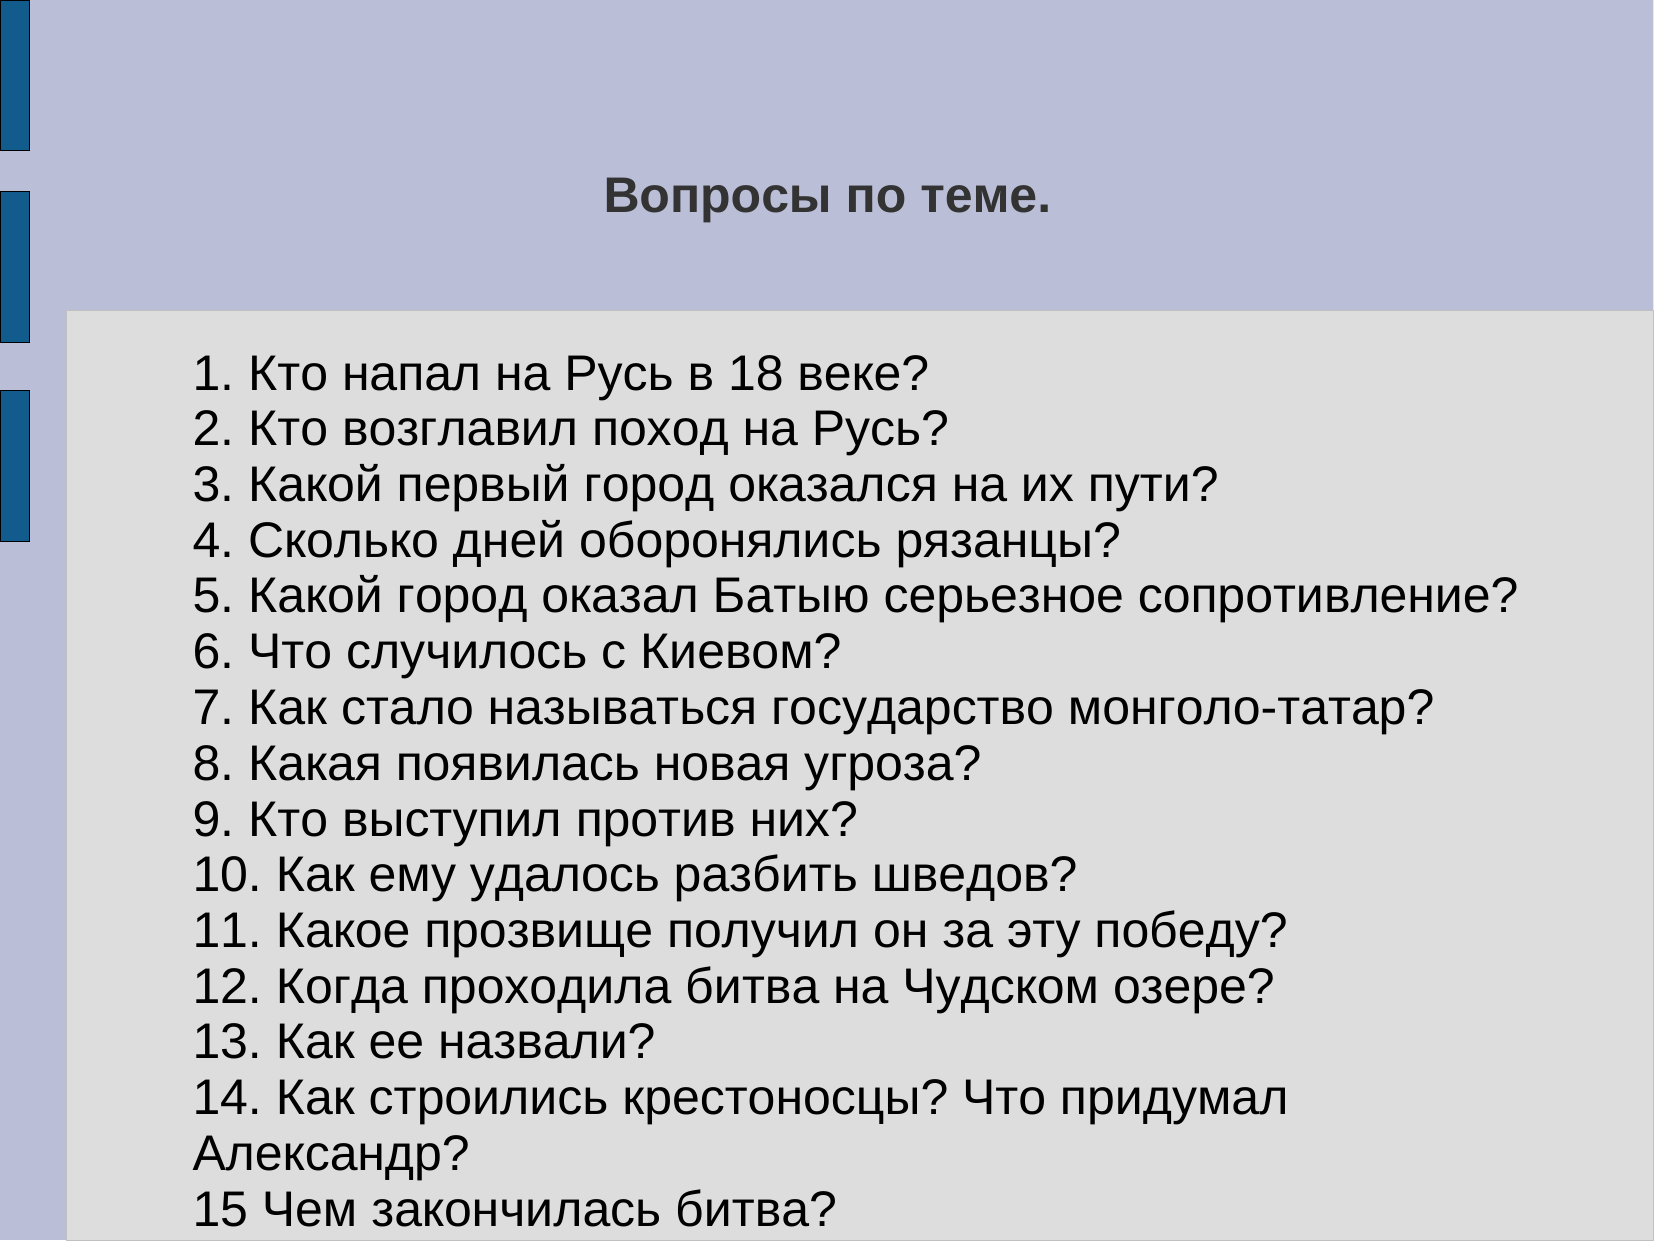

# Вопросы по теме.
1. Кто напал на Русь в 18 веке?
2. Кто возглавил поход на Русь?
3. Какой первый город оказался на их пути?
4. Сколько дней оборонялись рязанцы?
5. Какой город оказал Батыю серьезное сопротивление?
6. Что случилось с Киевом?
7. Как стало называться государство монголо-татар?
8. Какая появилась новая угроза?
9. Кто выступил против них?
10. Как ему удалось разбить шведов?
11. Какое прозвище получил он за эту победу?
12. Когда проходила битва на Чудском озере?
13. Как ее назвали?
14. Как строились крестоносцы? Что придумал Александр?
15 Чем закончилась битва?